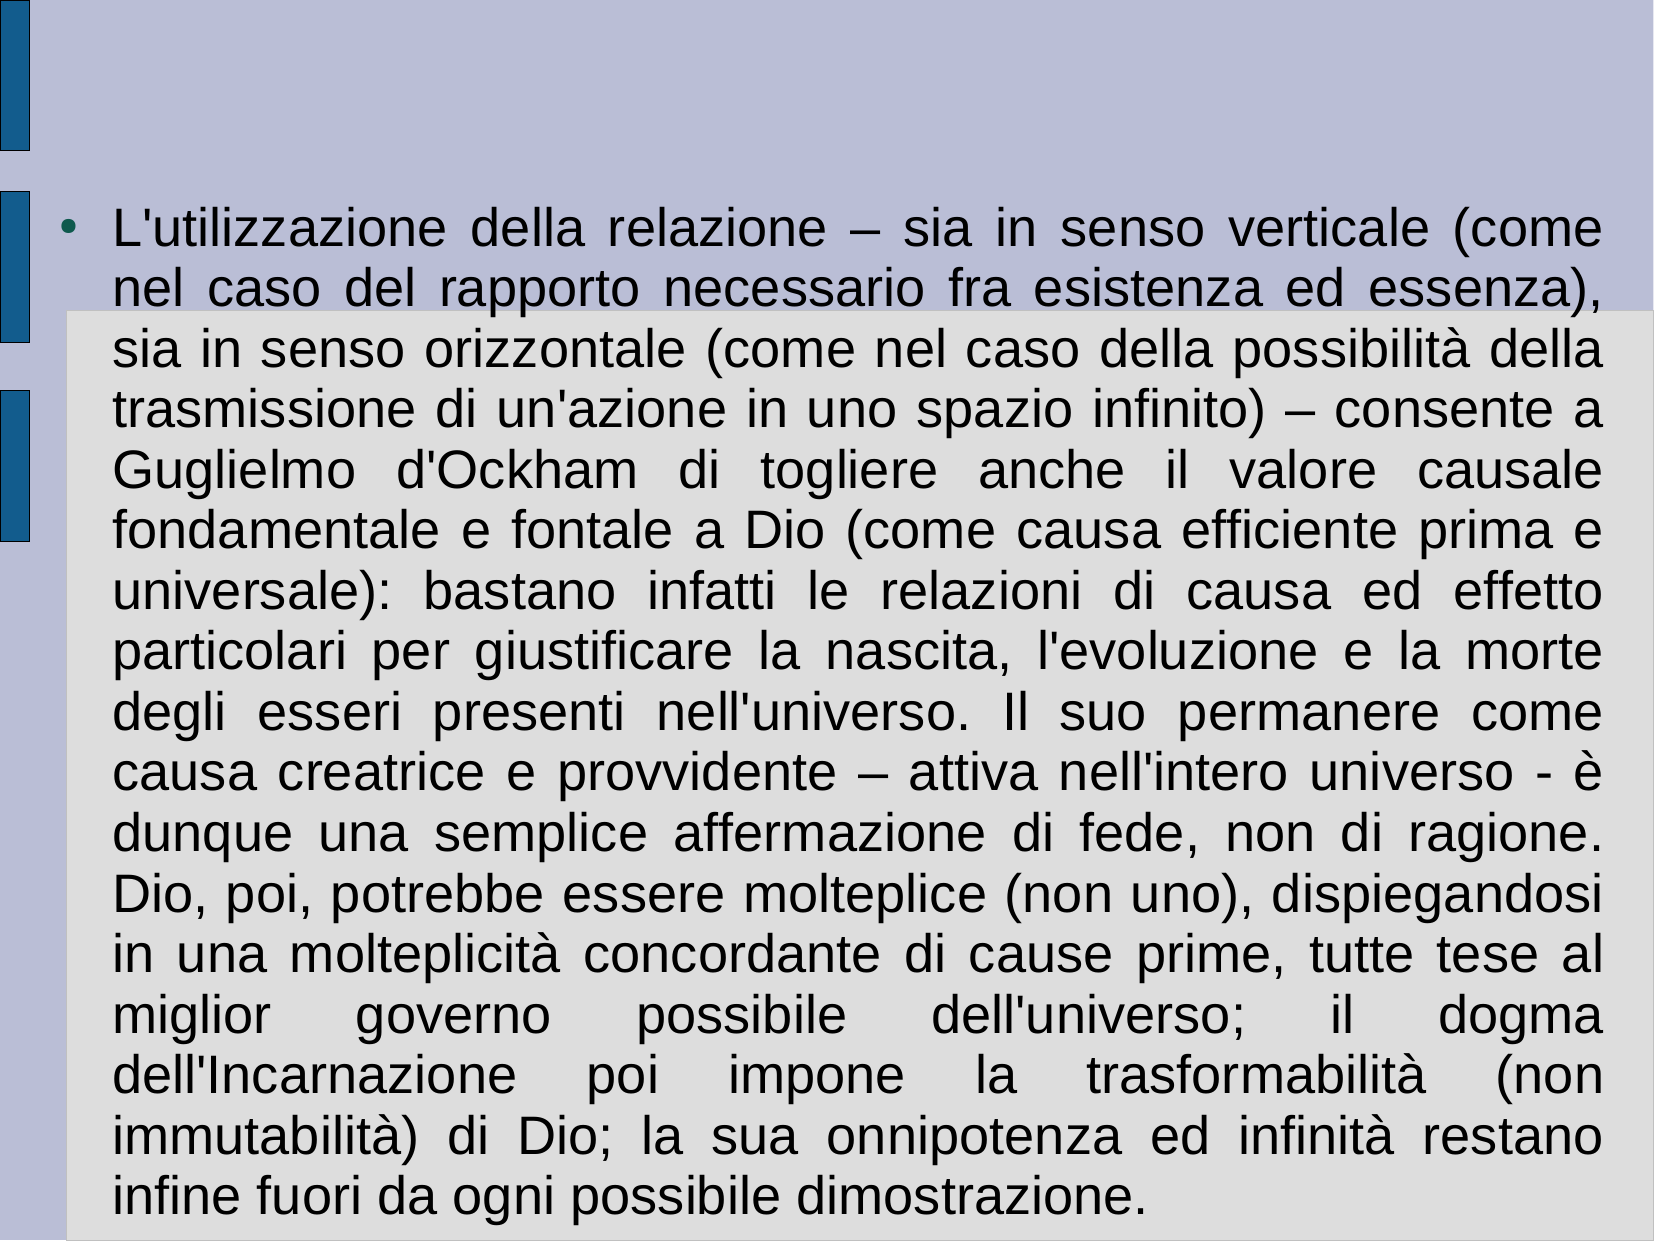

#
L'utilizzazione della relazione – sia in senso verticale (come nel caso del rapporto necessario fra esistenza ed essenza), sia in senso orizzontale (come nel caso della possibilità della trasmissione di un'azione in uno spazio infinito) – consente a Guglielmo d'Ockham di togliere anche il valore causale fondamentale e fontale a Dio (come causa efficiente prima e universale): bastano infatti le relazioni di causa ed effetto particolari per giustificare la nascita, l'evoluzione e la morte degli esseri presenti nell'universo. Il suo permanere come causa creatrice e provvidente – attiva nell'intero universo - è dunque una semplice affermazione di fede, non di ragione. Dio, poi, potrebbe essere molteplice (non uno), dispiegandosi in una molteplicità concordante di cause prime, tutte tese al miglior governo possibile dell'universo; il dogma dell'Incarnazione poi impone la trasformabilità (non immutabilità) di Dio; la sua onnipotenza ed infinità restano infine fuori da ogni possibile dimostrazione.